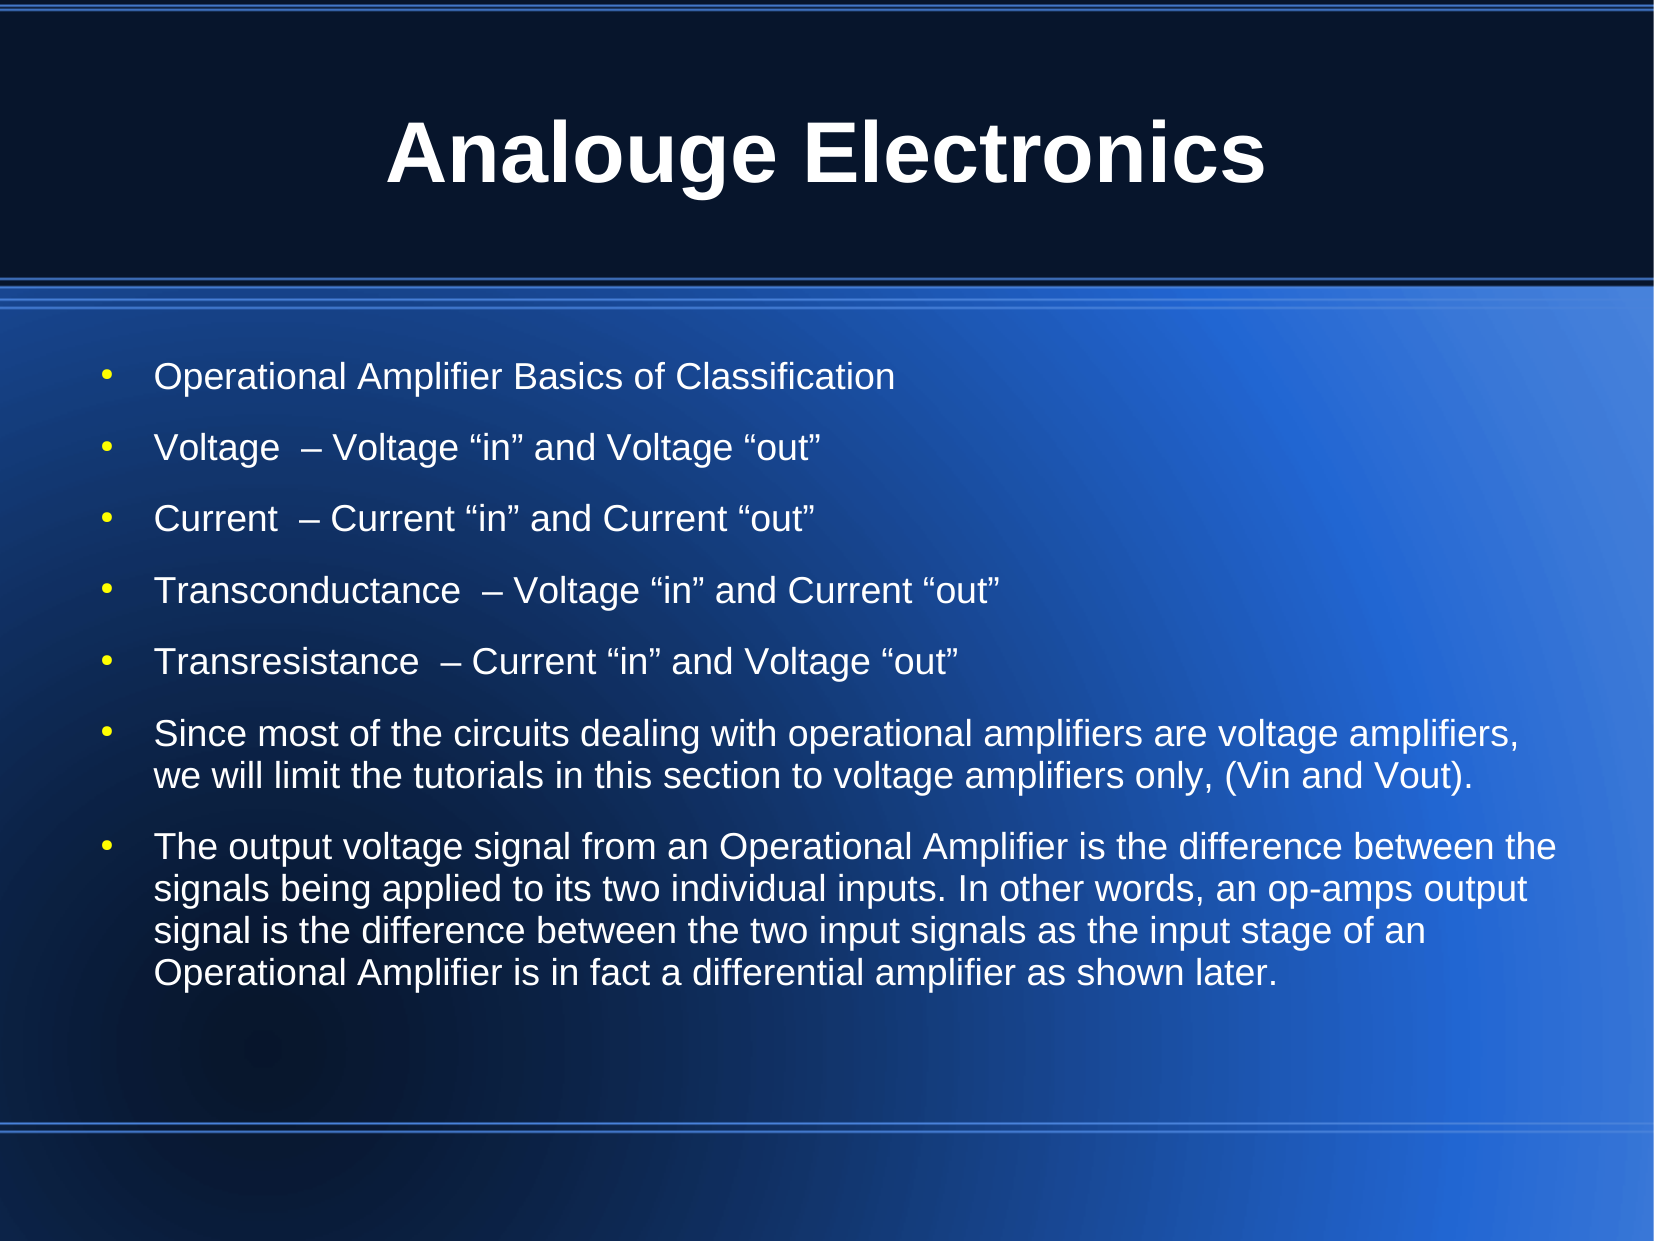

# Analouge Electronics
Operational Amplifier Basics of Classification
Voltage – Voltage “in” and Voltage “out”
Current – Current “in” and Current “out”
Transconductance – Voltage “in” and Current “out”
Transresistance – Current “in” and Voltage “out”
Since most of the circuits dealing with operational amplifiers are voltage amplifiers, we will limit the tutorials in this section to voltage amplifiers only, (Vin and Vout).
The output voltage signal from an Operational Amplifier is the difference between the signals being applied to its two individual inputs. In other words, an op-amps output signal is the difference between the two input signals as the input stage of an Operational Amplifier is in fact a differential amplifier as shown later.